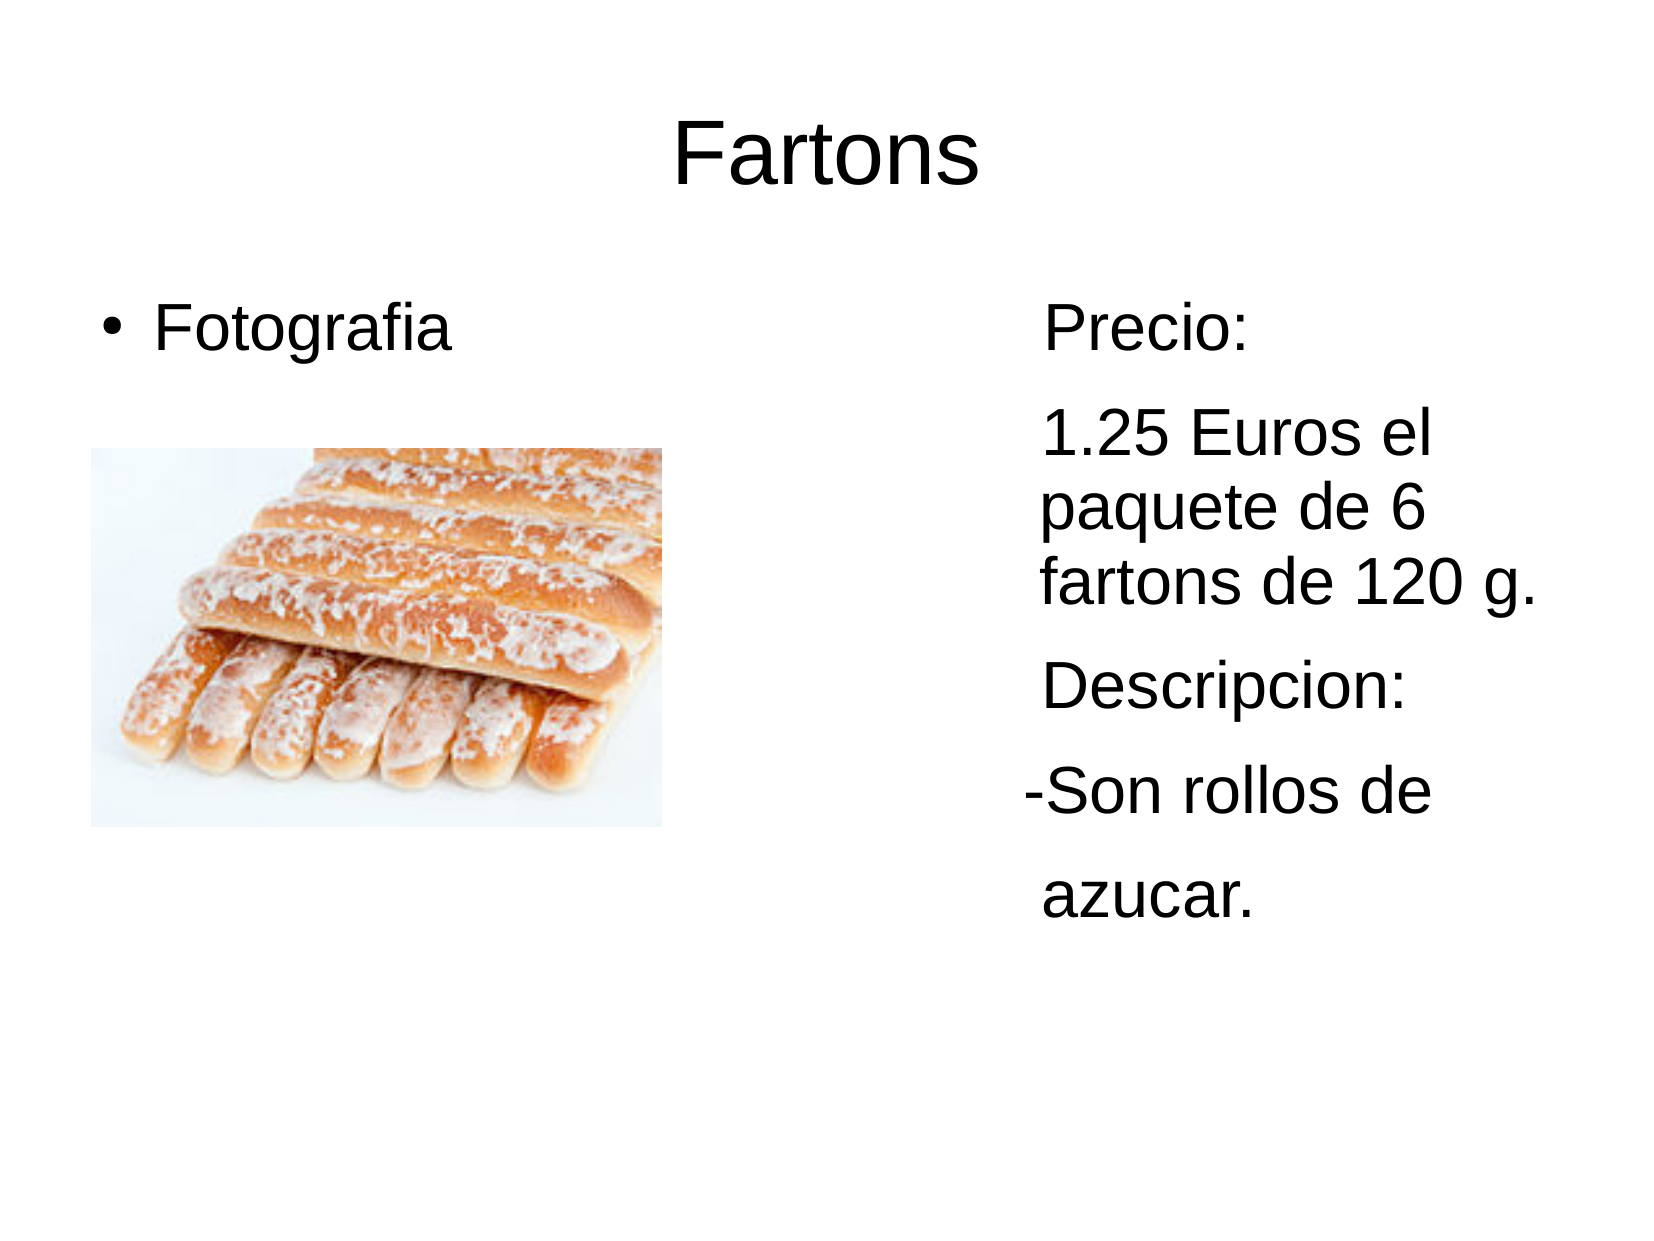

# Fartons
Fotografia Precio:
 1.25 Euros el 														paquete de 6 														fartons de 120 g.
 Descripcion:
 -Son rollos de
 azucar.